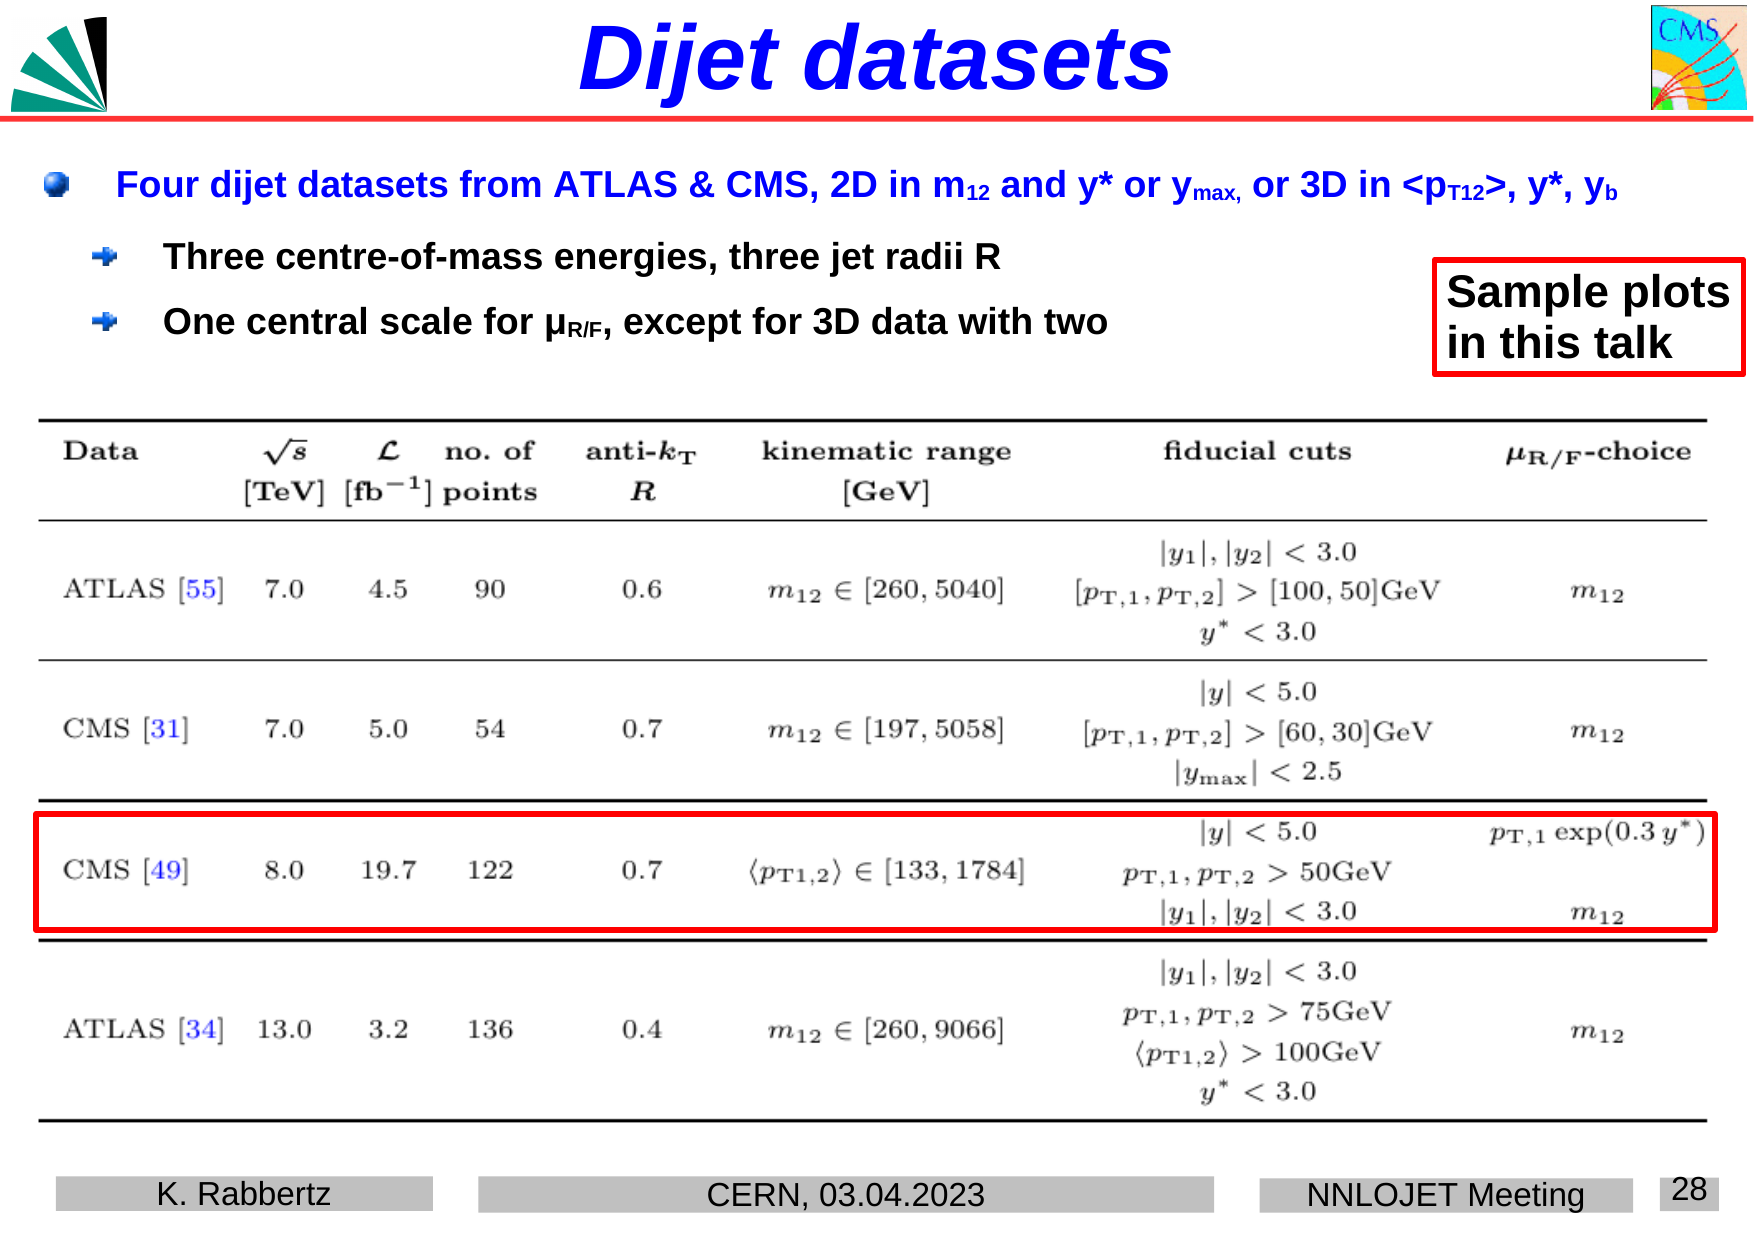

# Dijet datasets
Four dijet datasets from ATLAS & CMS, 2D in m12 and y* or ymax, or 3D in <pT12>, y*, yb
Three centre-of-mass energies, three jet radii R
One central scale for μR/F, except for 3D data with two
Sample plots
in this talk